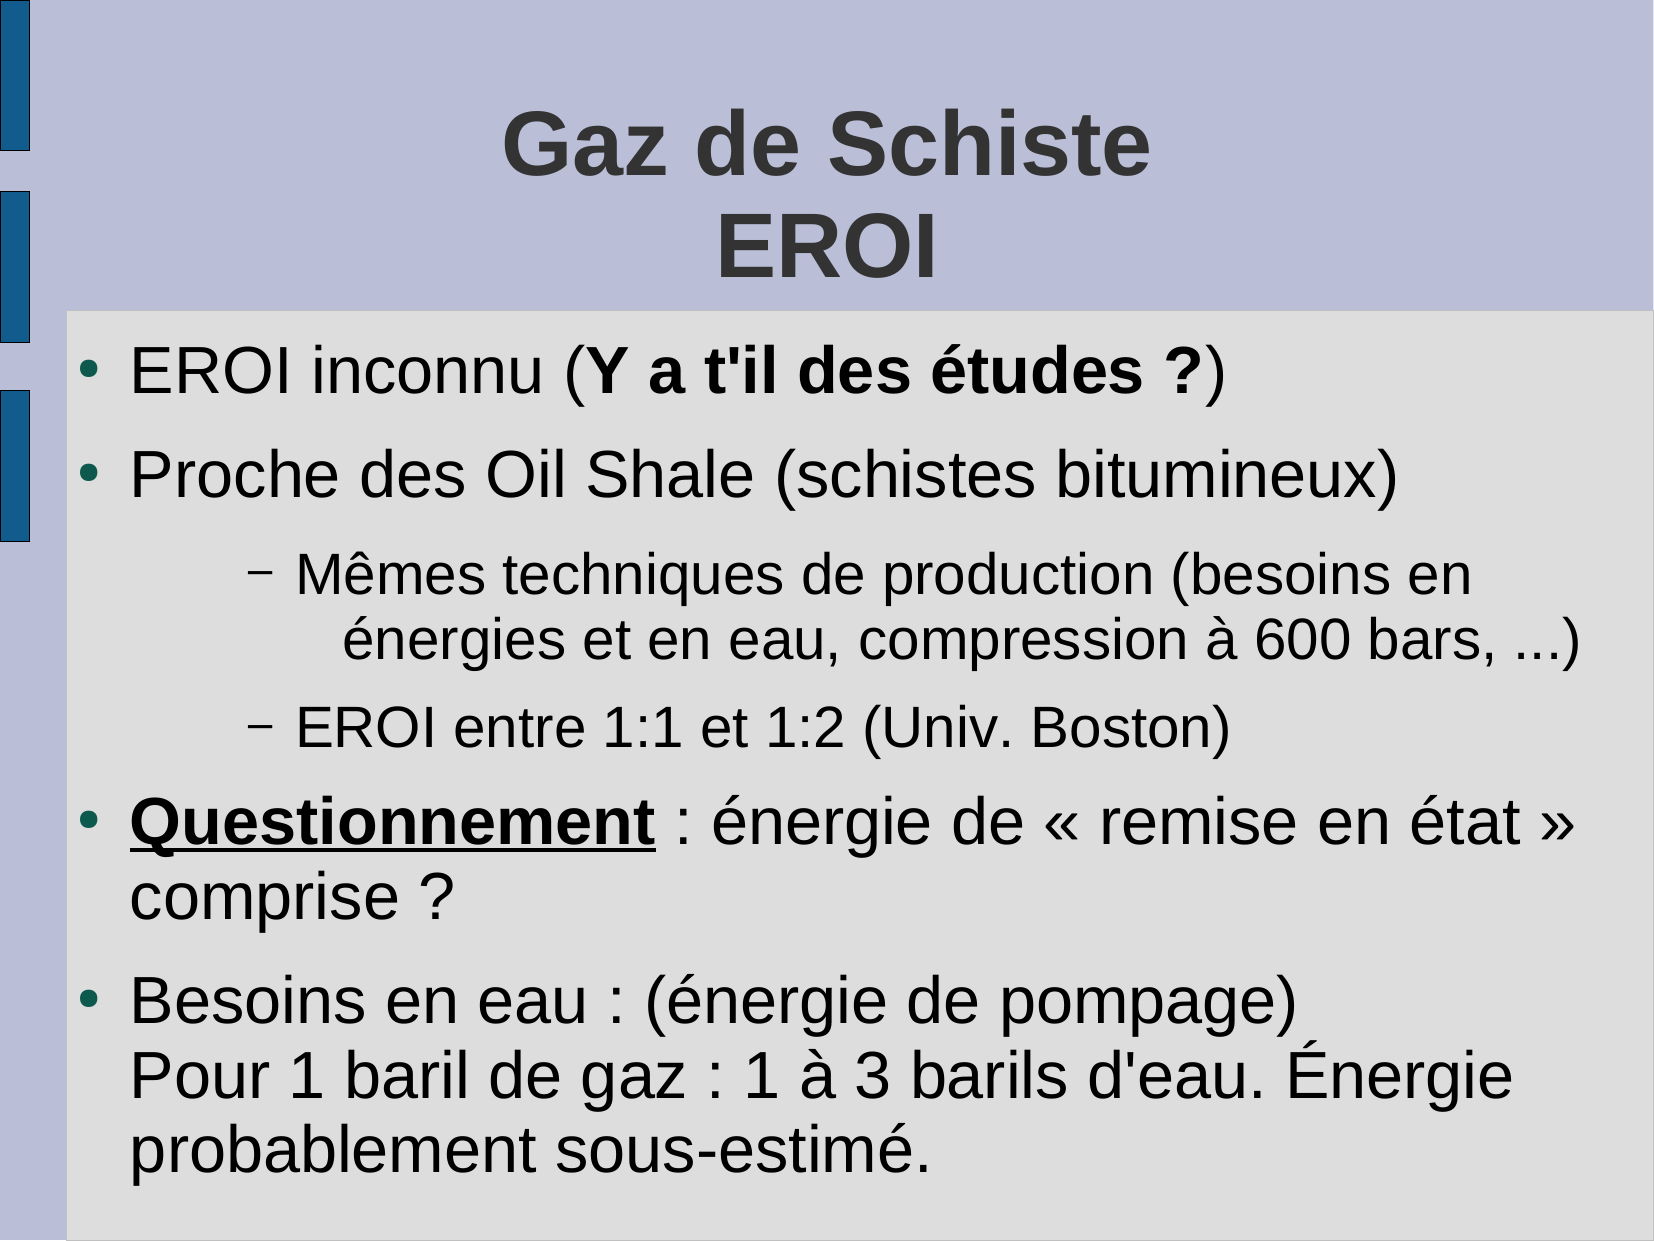

# Gaz de Schiste EROI
EROI inconnu (Y a t'il des études ?)
Proche des Oil Shale (schistes bitumineux)
Mêmes techniques de production (besoins en énergies et en eau, compression à 600 bars, ...)
EROI entre 1:1 et 1:2 (Univ. Boston)
Questionnement : énergie de « remise en état » comprise ?
Besoins en eau : (énergie de pompage)
Pour 1 baril de gaz : 1 à 3 barils d'eau. Énergie probablement sous-estimé.